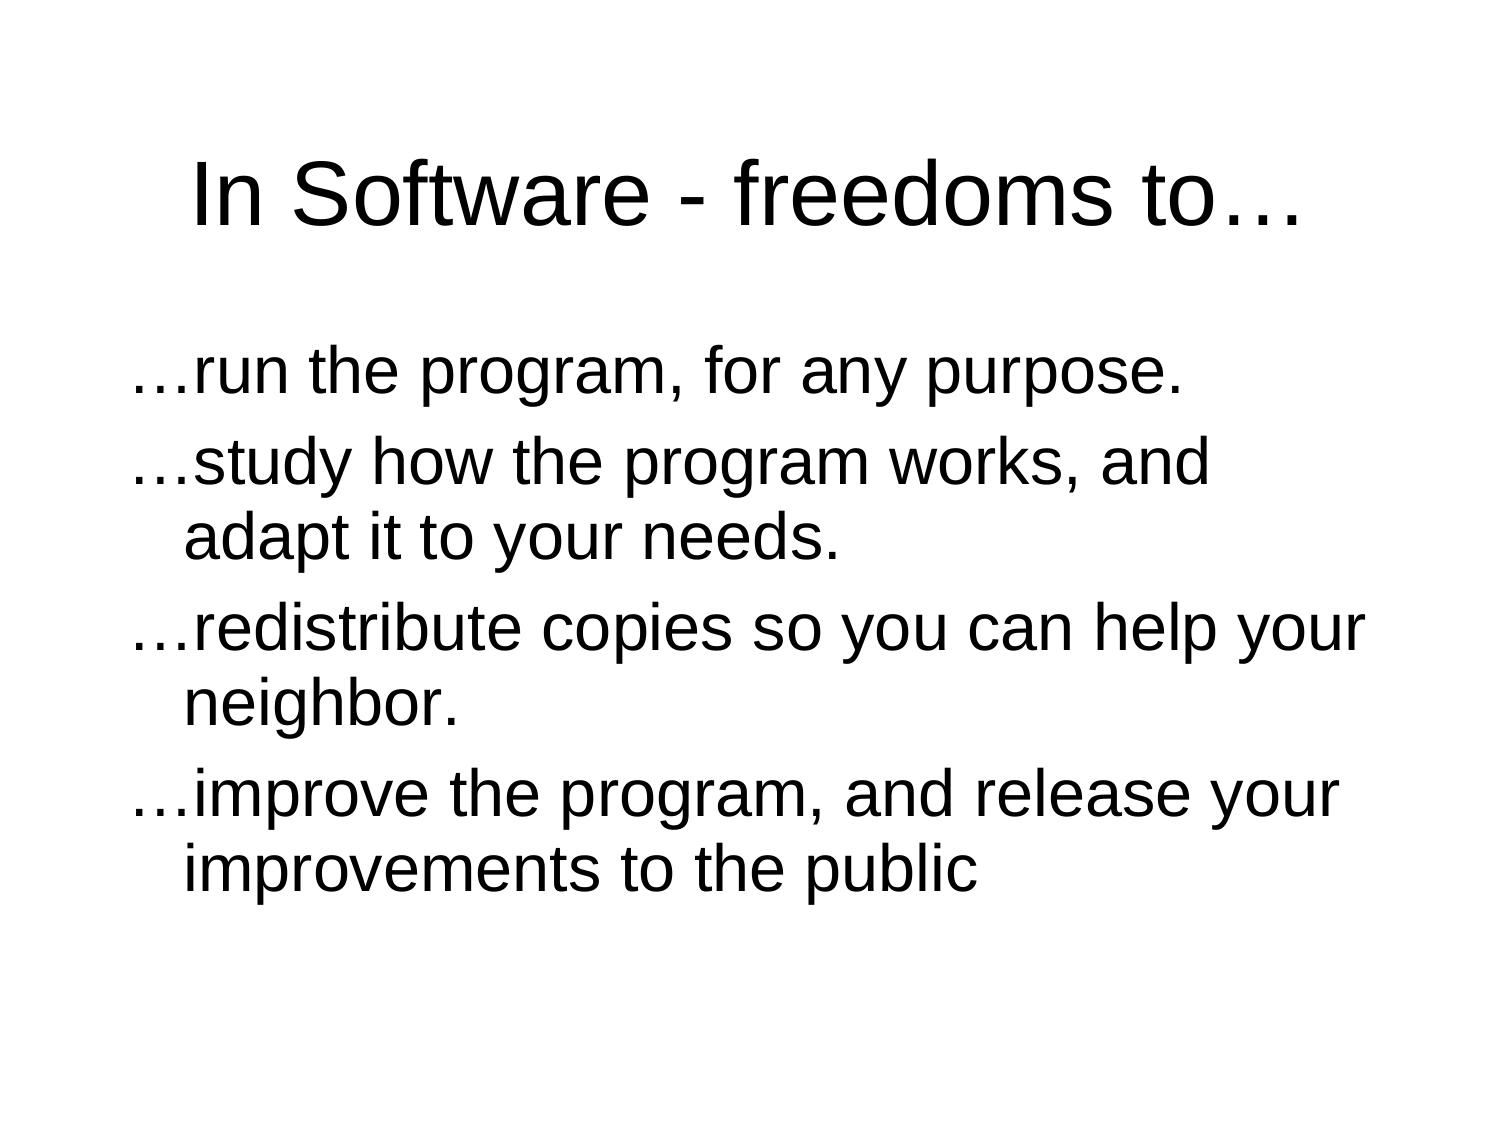

# In Software - freedoms to…
…run the program, for any purpose.
…study how the program works, and adapt it to your needs.
…redistribute copies so you can help your neighbor.
…improve the program, and release your improvements to the public